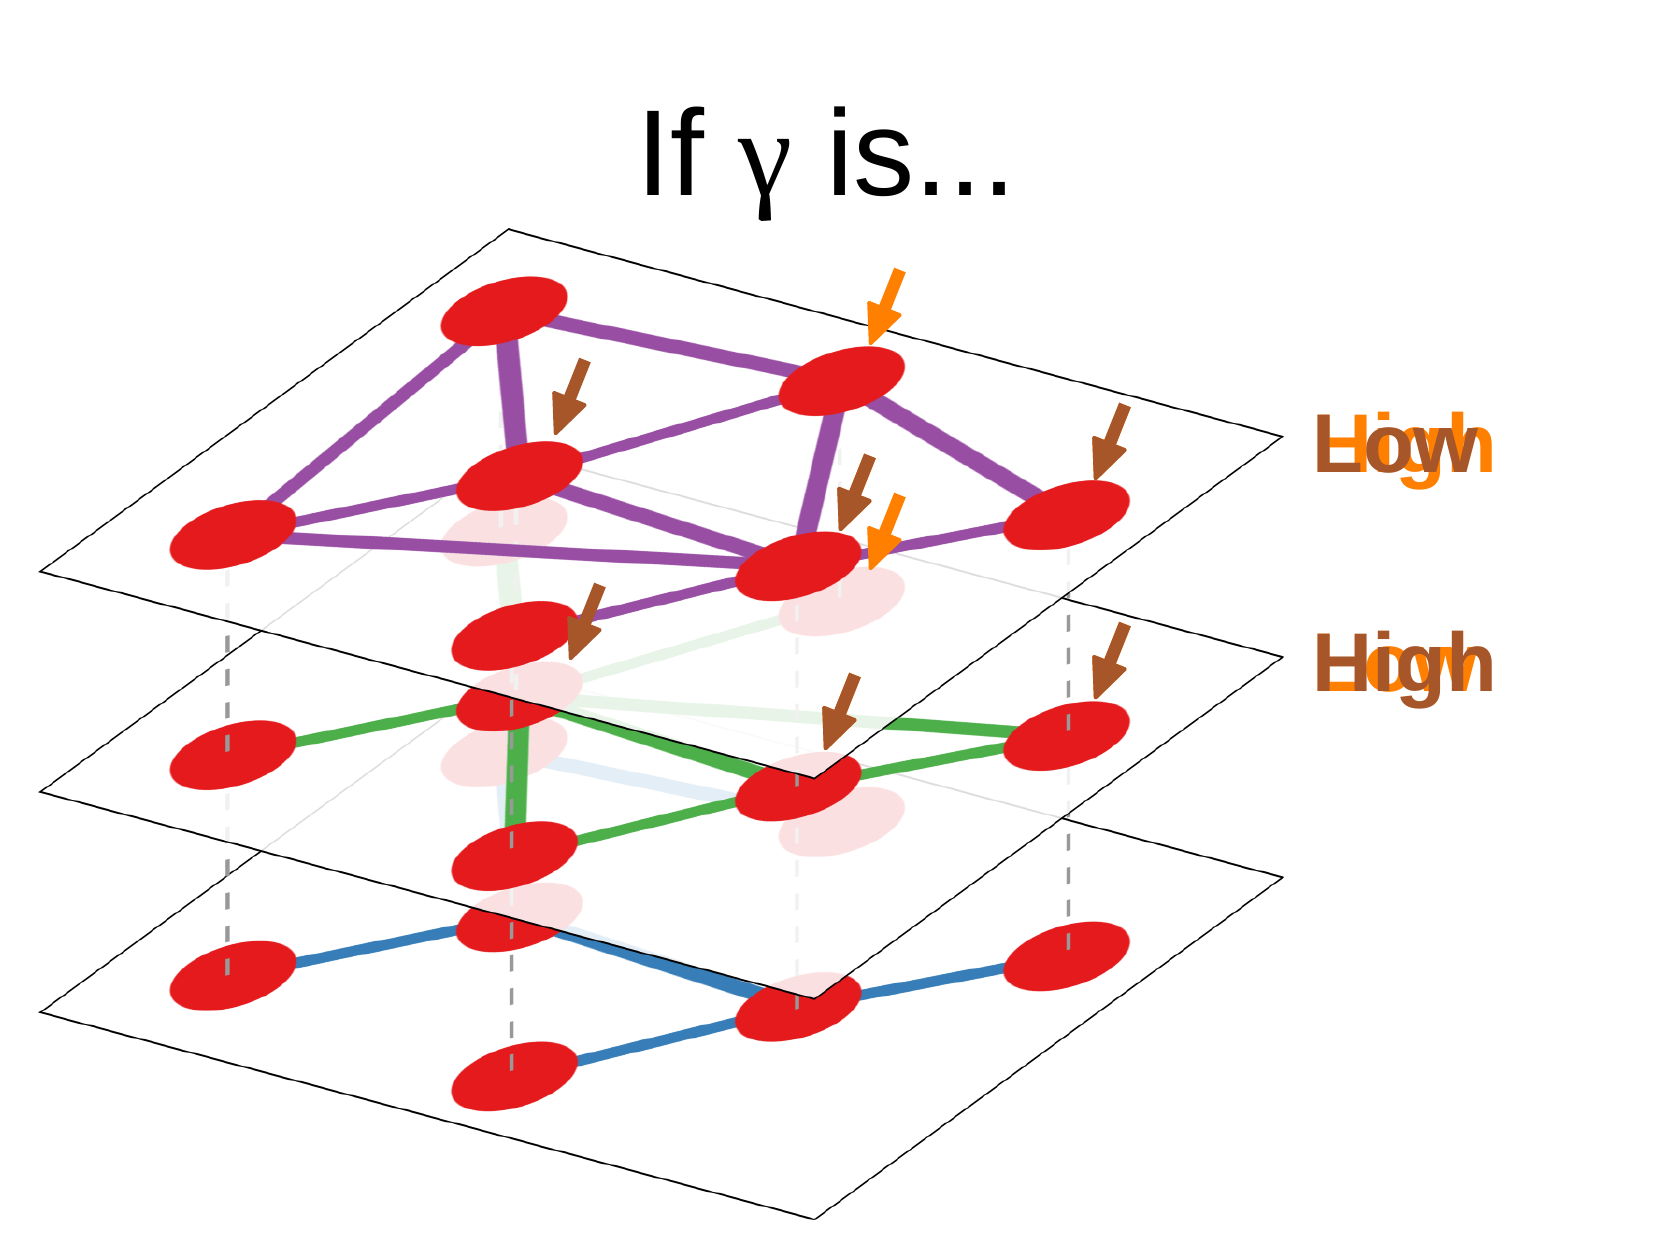

# If γ is...
High
Low
Low
High